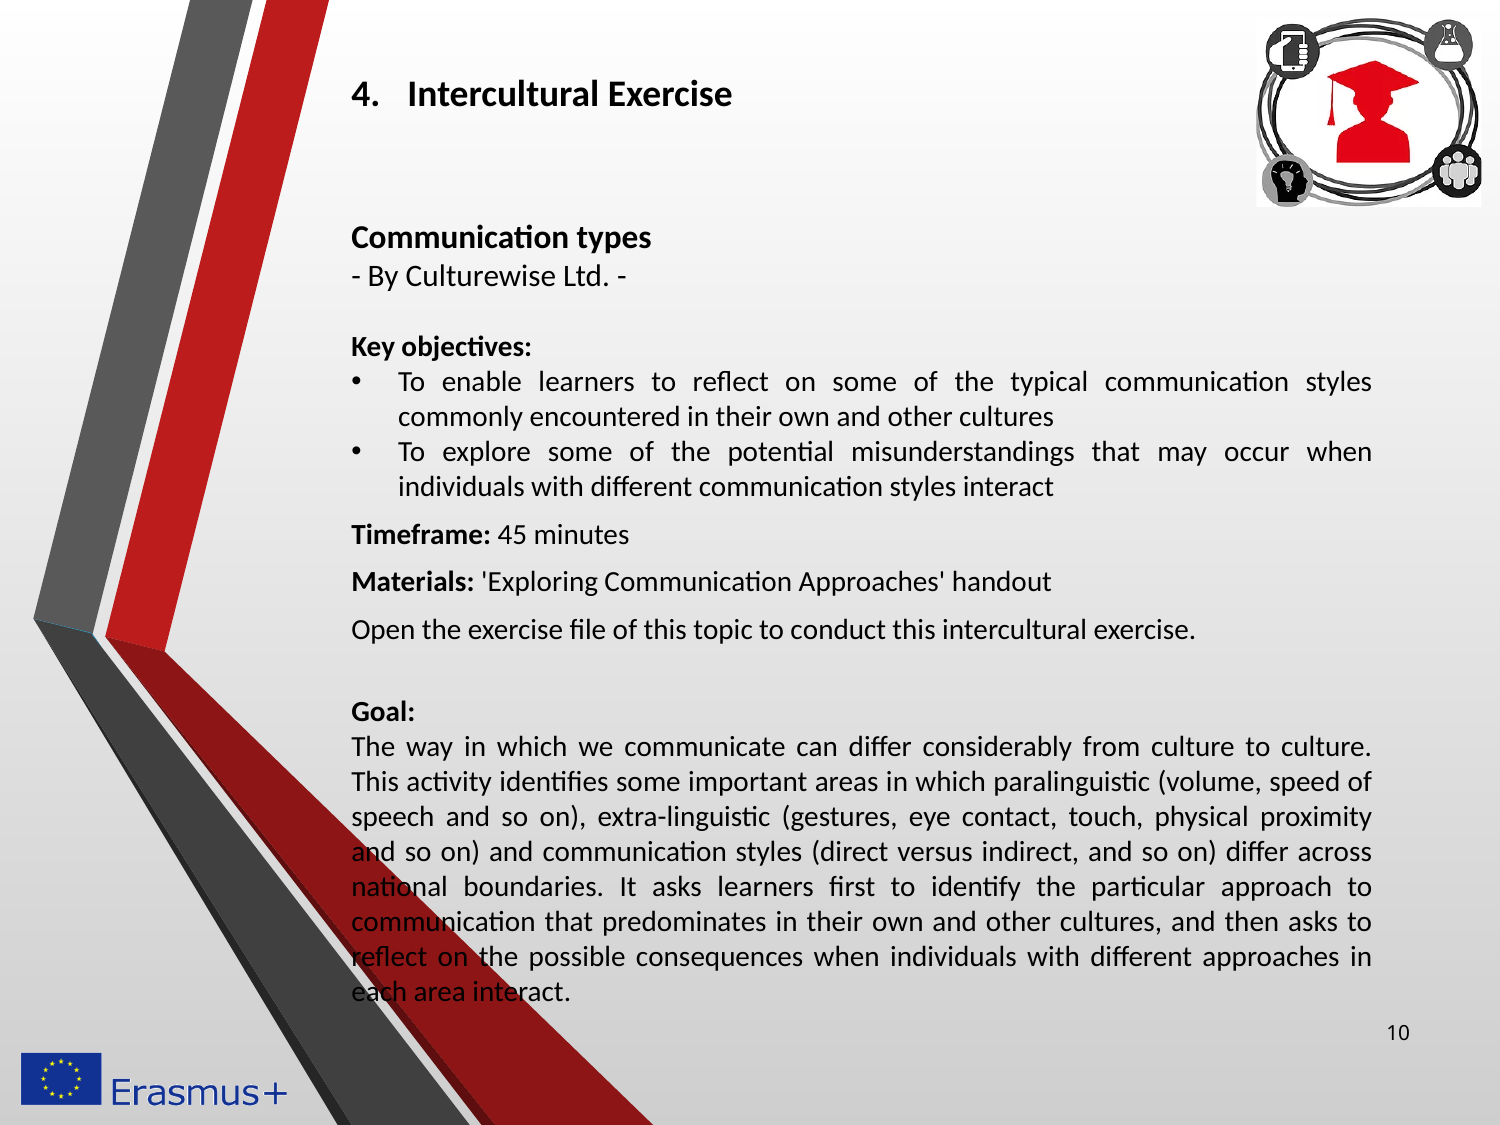

Intercultural Exercise
Communication types
- By Culturewise Ltd. -
Key objectives:
To enable learners to reflect on some of the typical communication styles commonly encountered in their own and other cultures
To explore some of the potential misunderstandings that may occur when individuals with different communication styles interact
Timeframe: 45 minutes
Materials: 'Exploring Communication Approaches' handout
Open the exercise file of this topic to conduct this intercultural exercise.
Goal:
The way in which we communicate can differ considerably from culture to culture. This activity identifies some important areas in which paralinguistic (volume, speed of speech and so on), extra-linguistic (gestures, eye contact, touch, physical proximity and so on) and communication styles (direct versus indirect, and so on) differ across national boundaries. It asks learners first to identify the particular approach to communication that predominates in their own and other cultures, and then asks to reflect on the possible consequences when individuals with different approaches in each area interact.